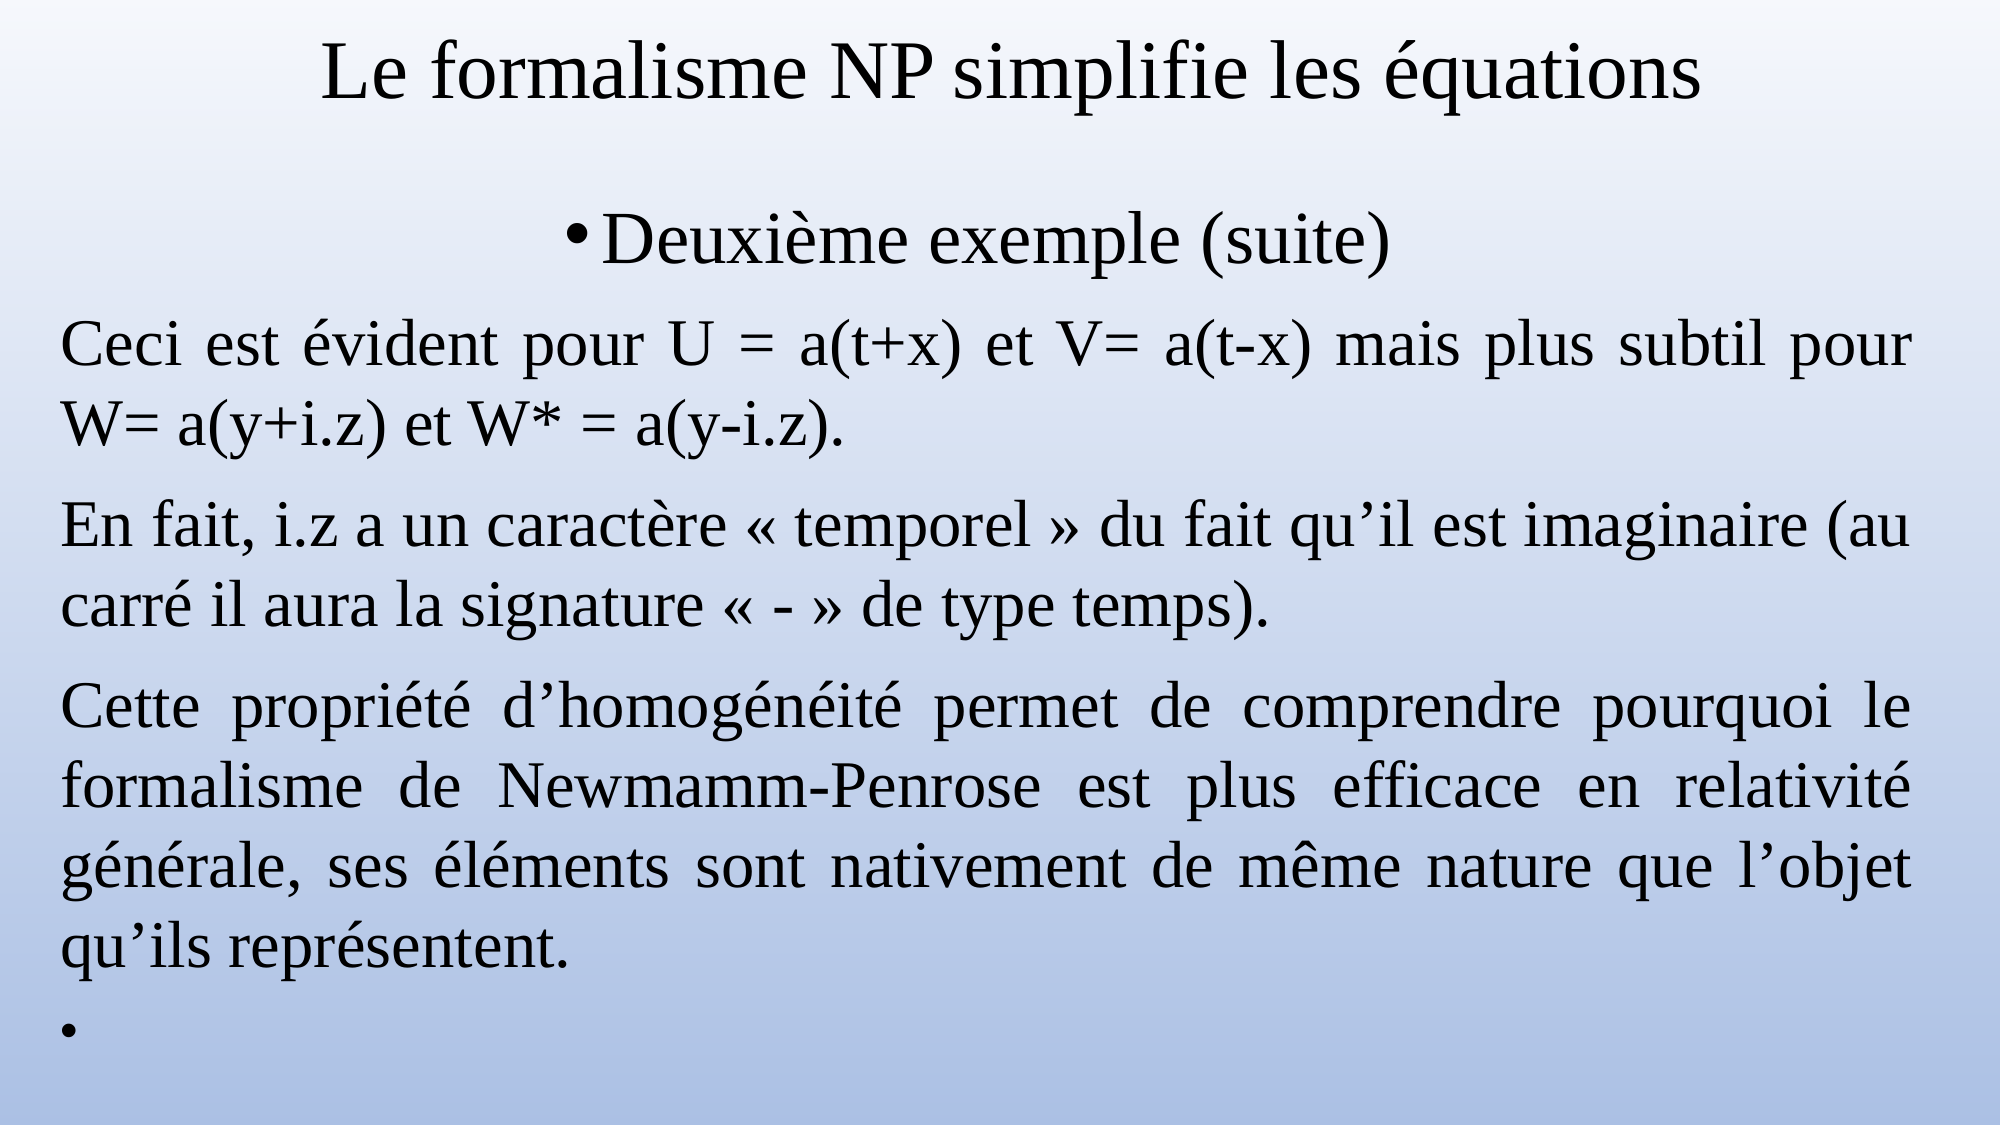

# Le formalisme NP simplifie les équations
Deuxième exemple (suite)
Ceci est évident pour U = a(t+x) et V= a(t-x) mais plus subtil pour W= a(y+i.z) et W* = a(y-i.z).
En fait, i.z a un caractère « temporel » du fait qu’il est imaginaire (au carré il aura la signature « - » de type temps).
Cette propriété d’homogénéité permet de comprendre pourquoi le formalisme de Newmamm-Penrose est plus efficace en relativité générale, ses éléments sont nativement de même nature que l’objet qu’ils représentent.